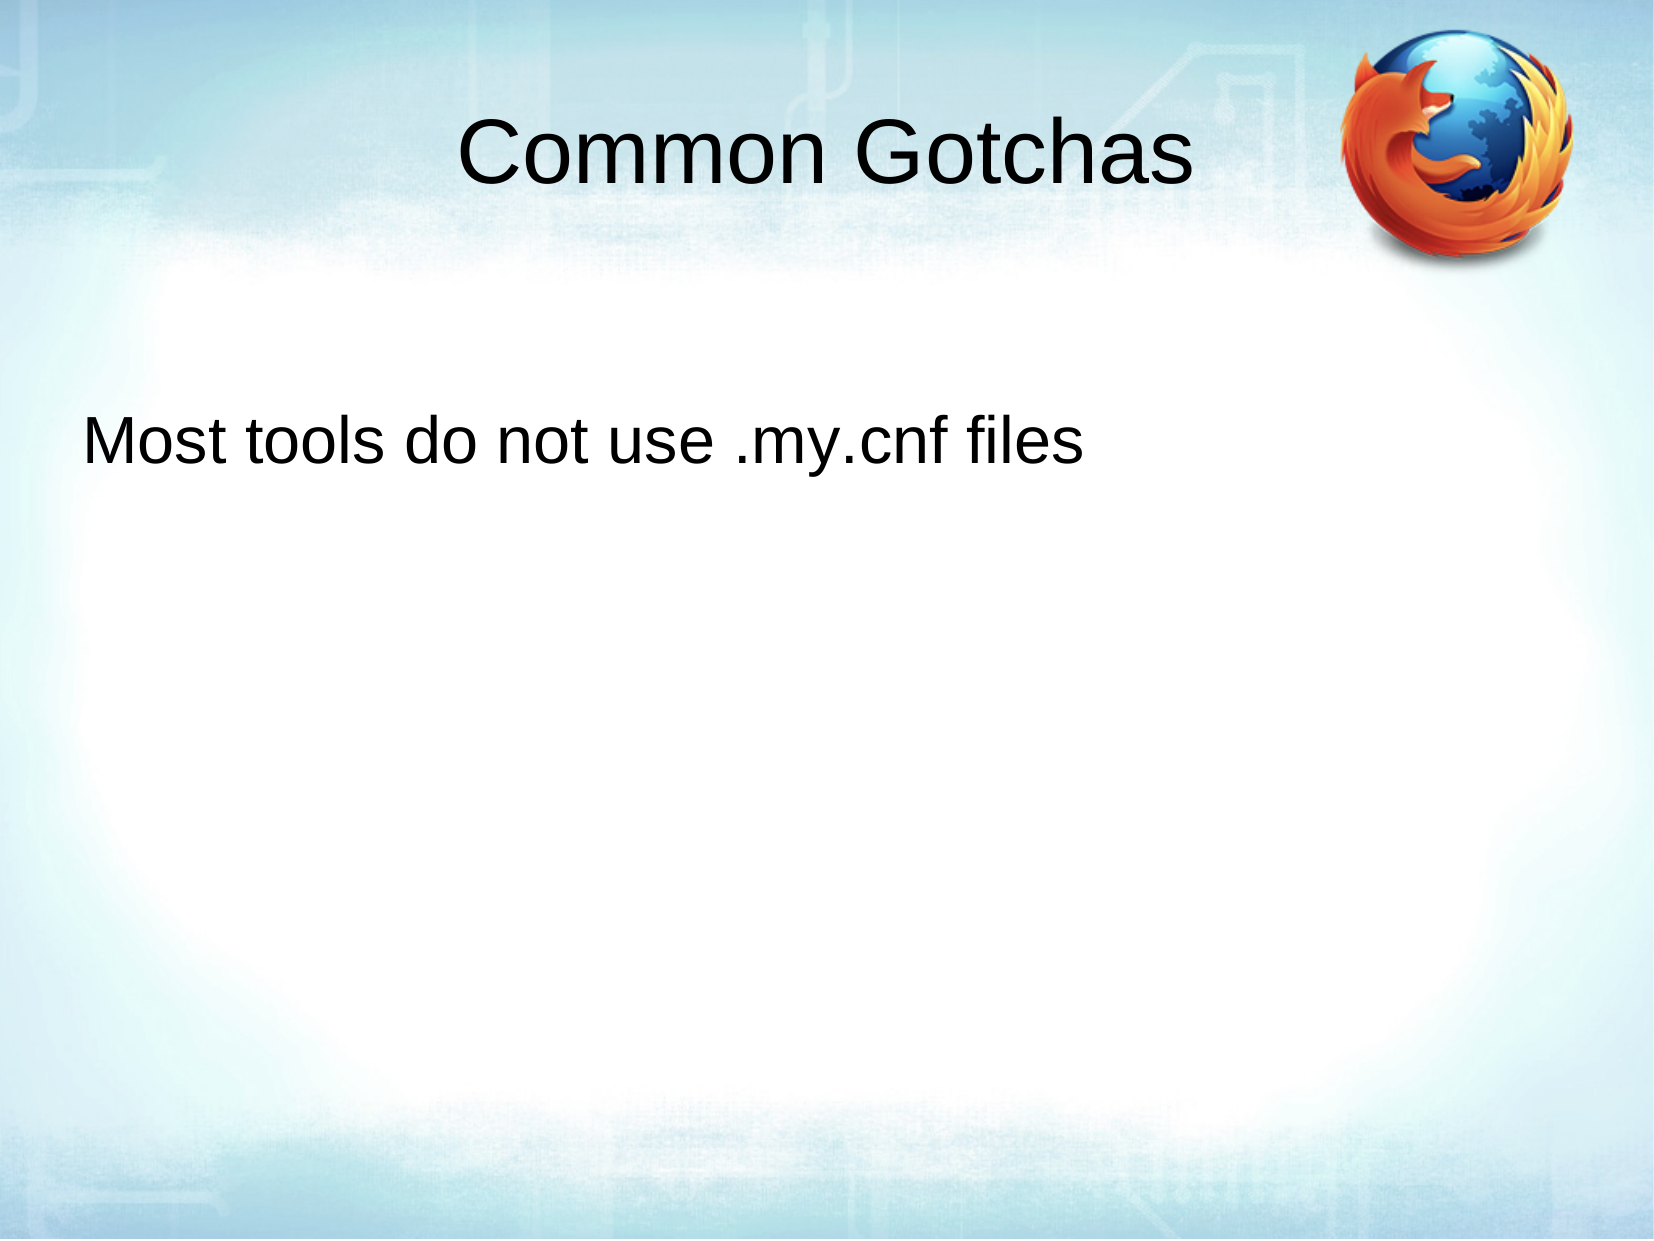

# Common Gotchas
Most tools do not use .my.cnf files